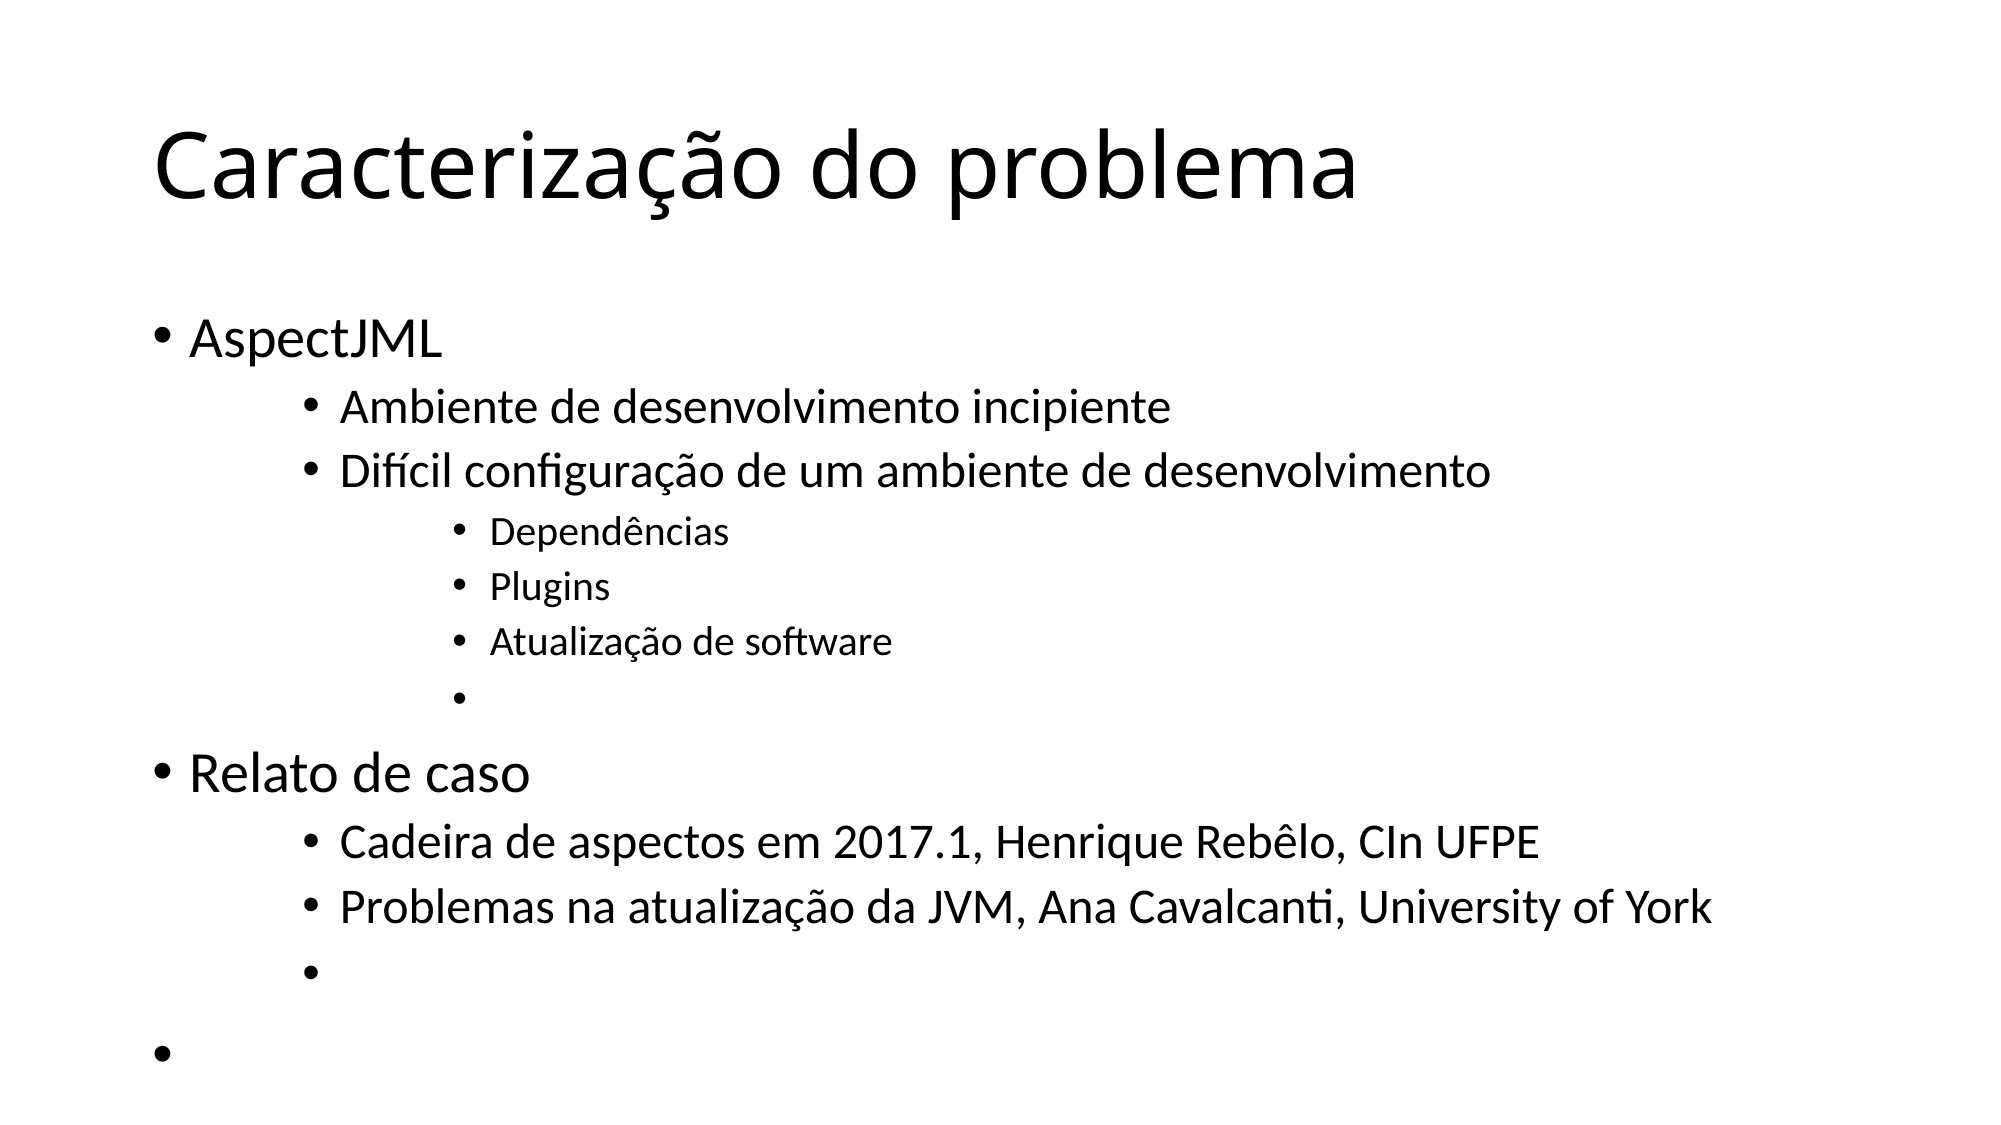

# Caracterização do problema
AspectJML
Ambiente de desenvolvimento incipiente
Difícil configuração de um ambiente de desenvolvimento
Dependências
Plugins
Atualização de software
Relato de caso
Cadeira de aspectos em 2017.1, Henrique Rebêlo, CIn UFPE
Problemas na atualização da JVM, Ana Cavalcanti, University of York